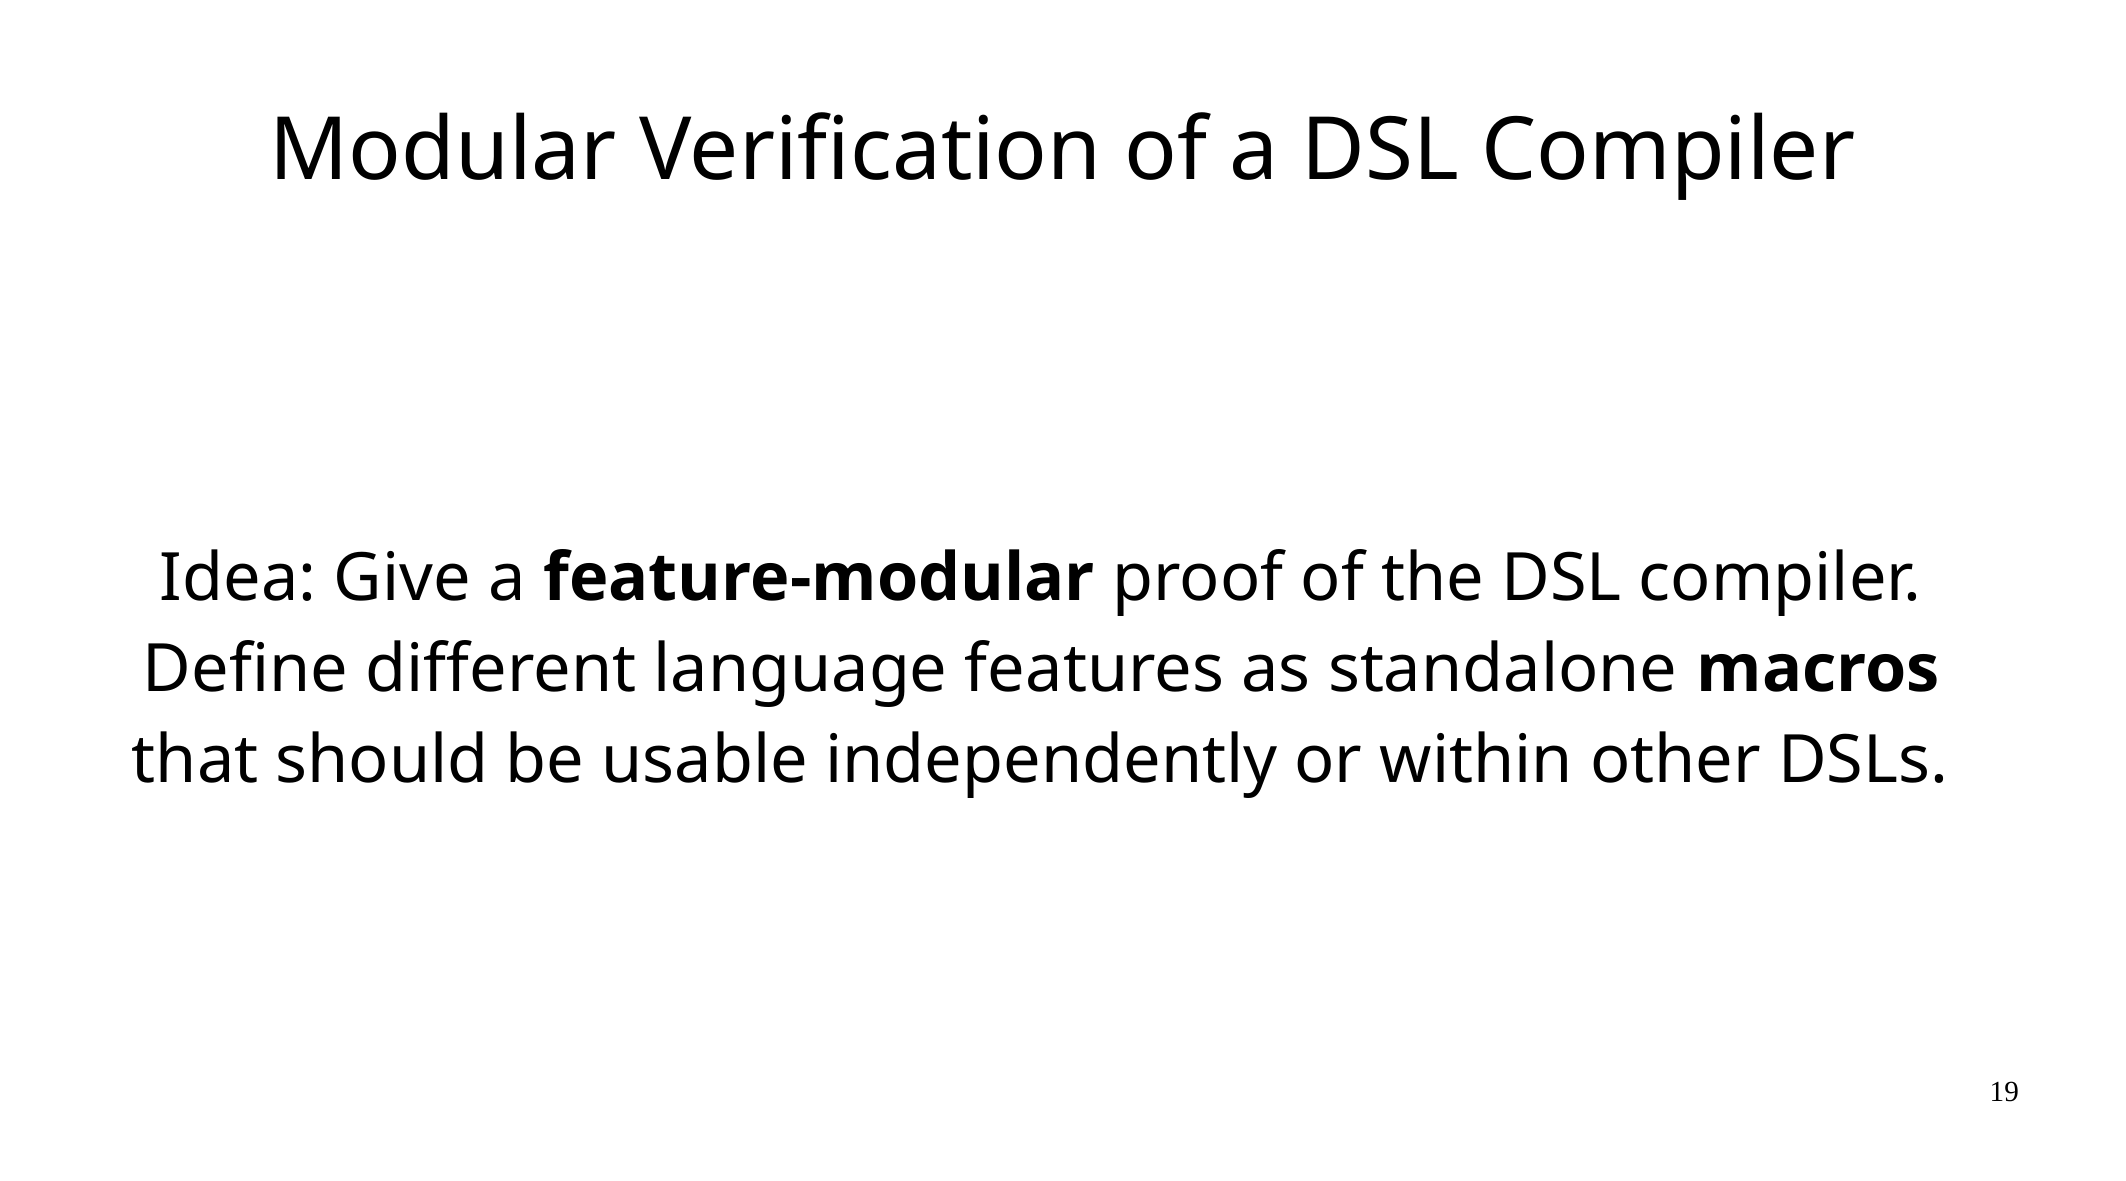

# Modular Verification of a DSL Compiler
Idea: Give a feature-modular proof of the DSL compiler.
Define different language features as standalone macros that should be usable independently or within other DSLs.
19